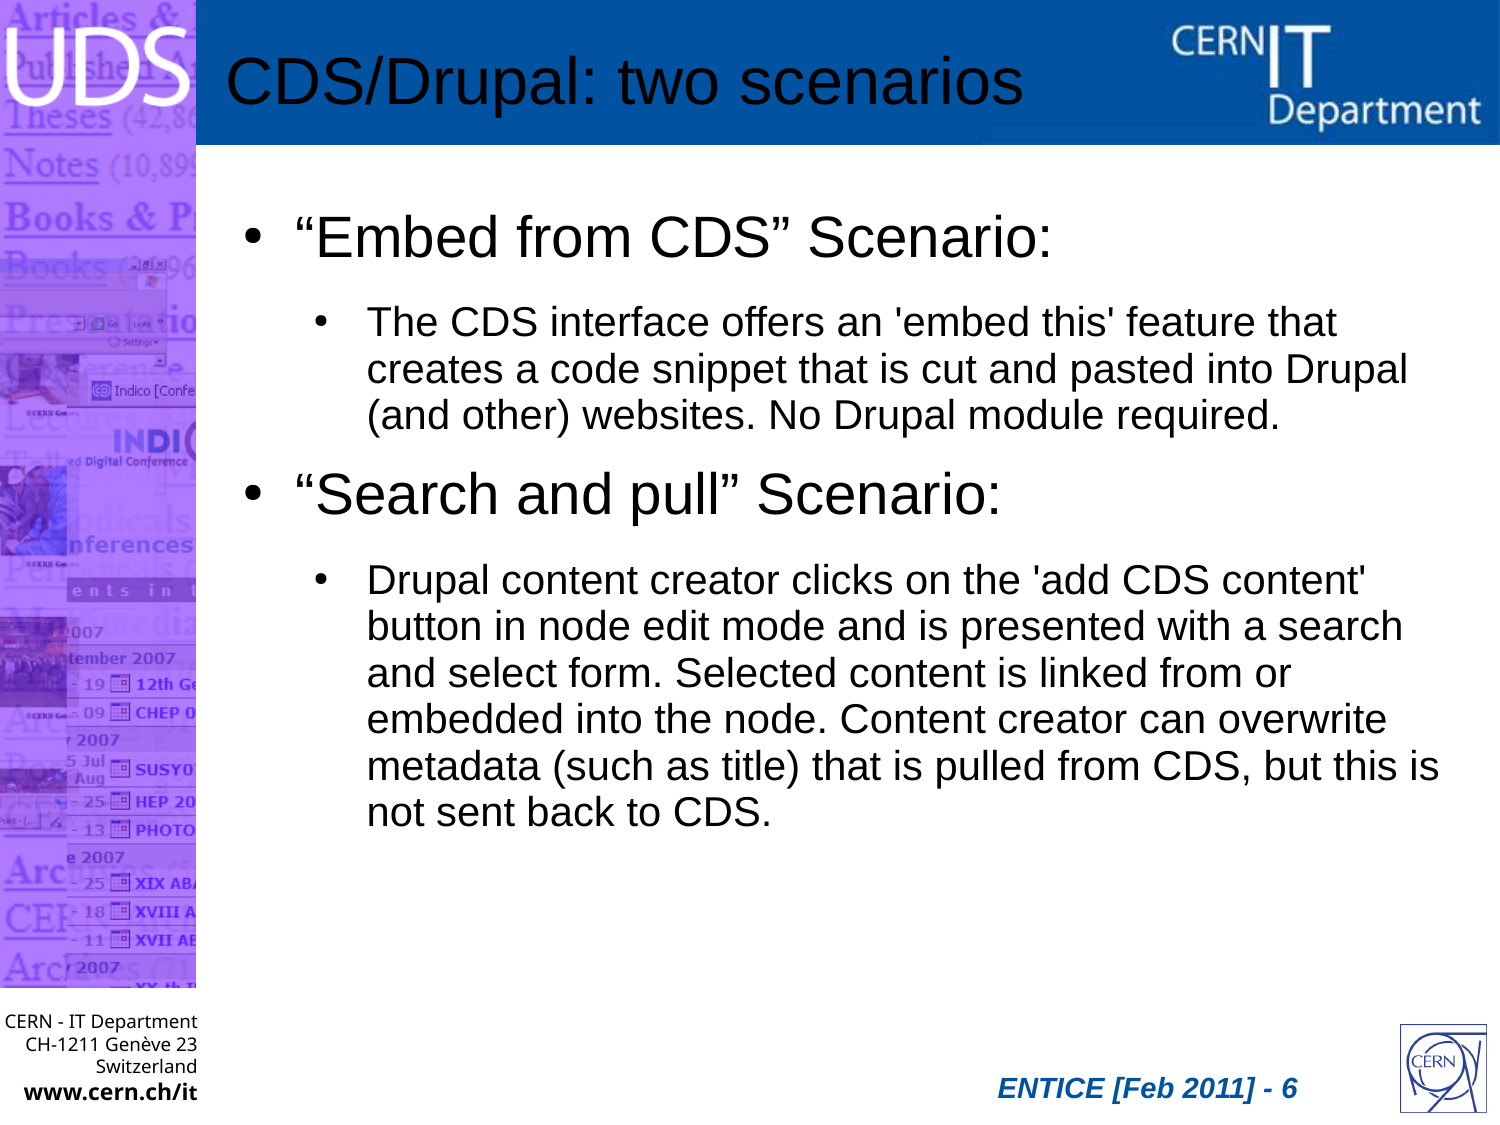

# CDS/Drupal: two scenarios
“Embed from CDS” Scenario:
The CDS interface offers an 'embed this' feature that creates a code snippet that is cut and pasted into Drupal (and other) websites. No Drupal module required.
“Search and pull” Scenario:
Drupal content creator clicks on the 'add CDS content' button in node edit mode and is presented with a search and select form. Selected content is linked from or embedded into the node. Content creator can overwrite metadata (such as title) that is pulled from CDS, but this is not sent back to CDS.